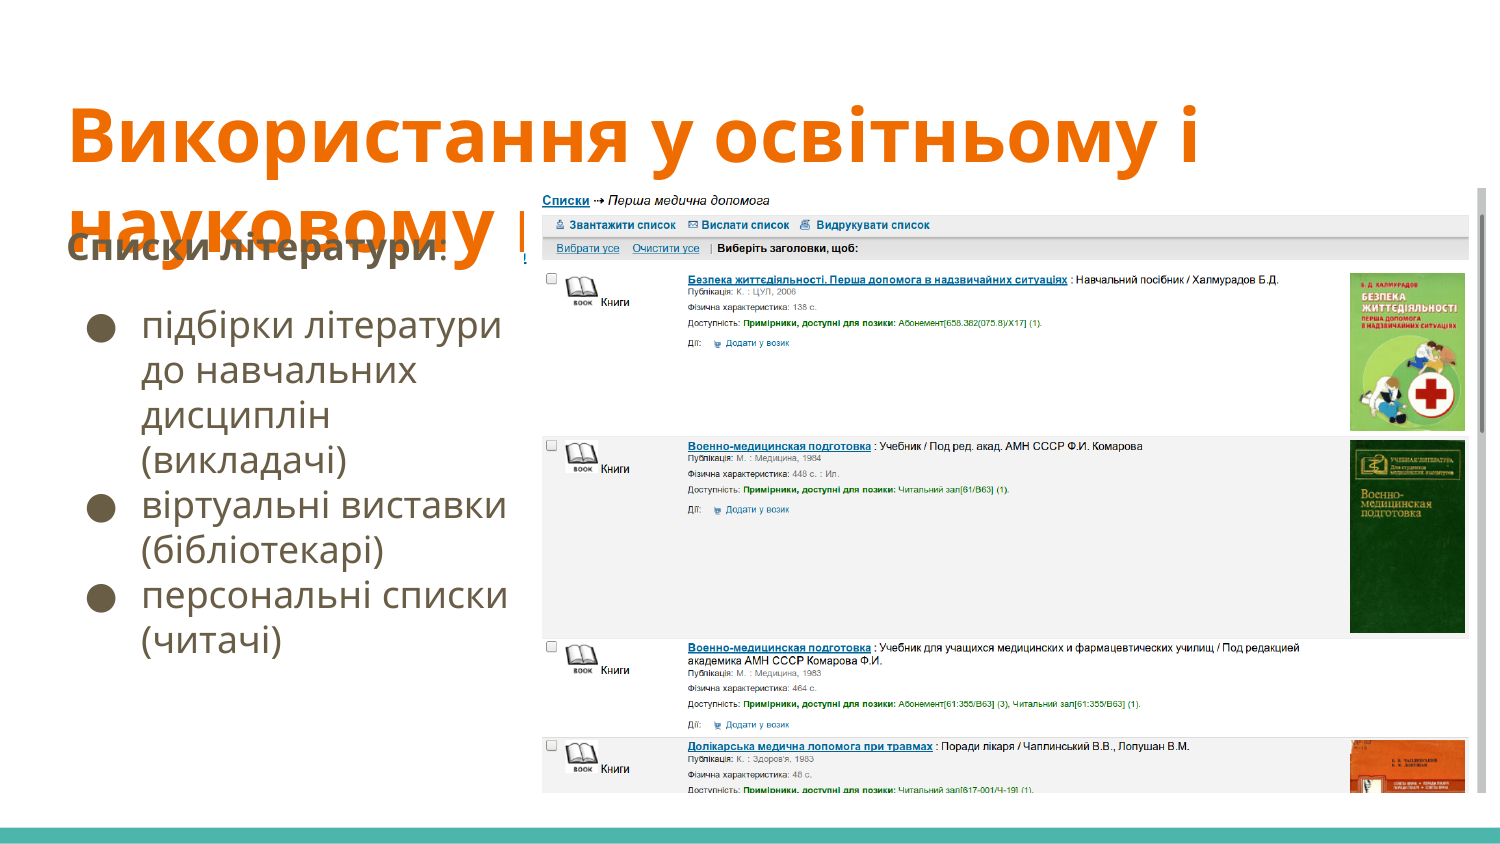

# Використання у освітньому і науковому процесах
Списки літератури:
підбірки літератури
до навчальних
дисциплін
(викладачі)
віртуальні виставки
(бібліотекарі)
персональні списки
(читачі)